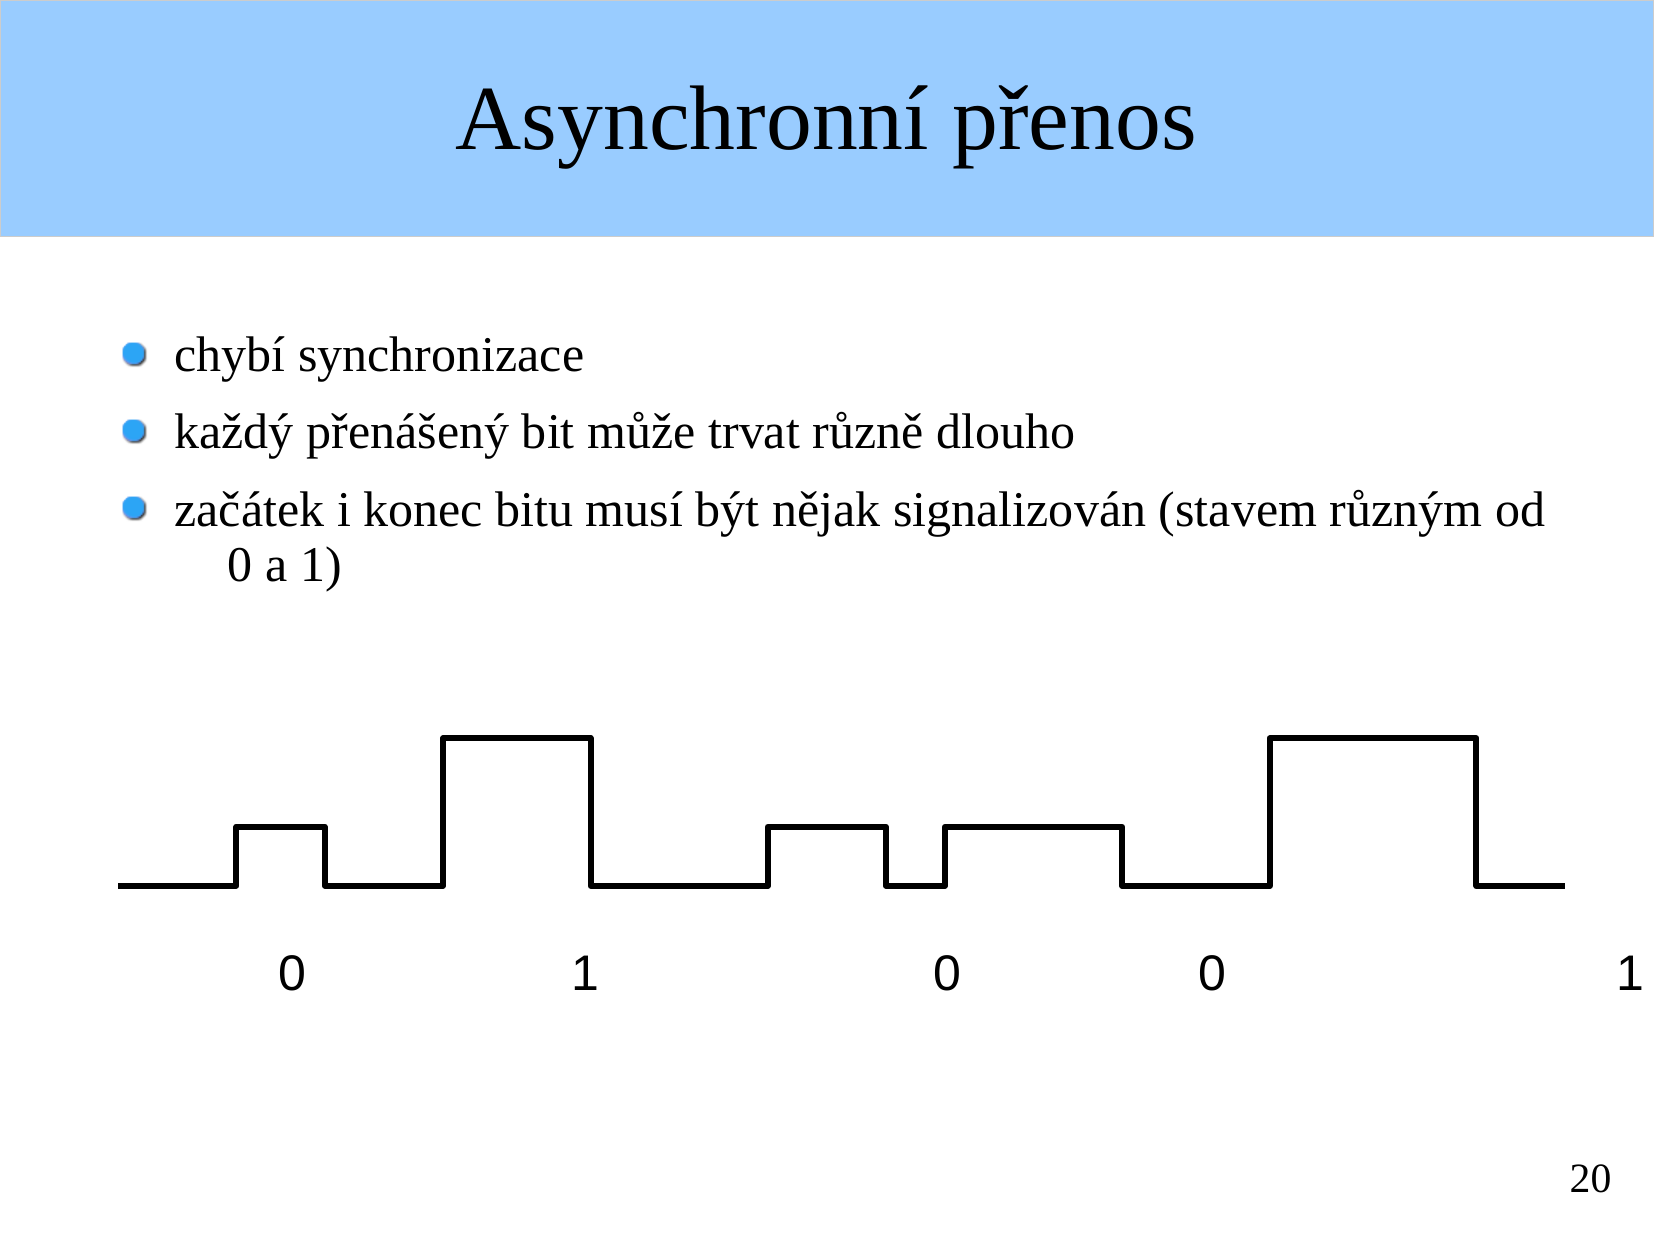

# Asynchronní přenos
chybí synchronizace
každý přenášený bit může trvat různě dlouho
začátek i konec bitu musí být nějak signalizován (stavem různým od 0 a 1)
 0 1 0 0 1